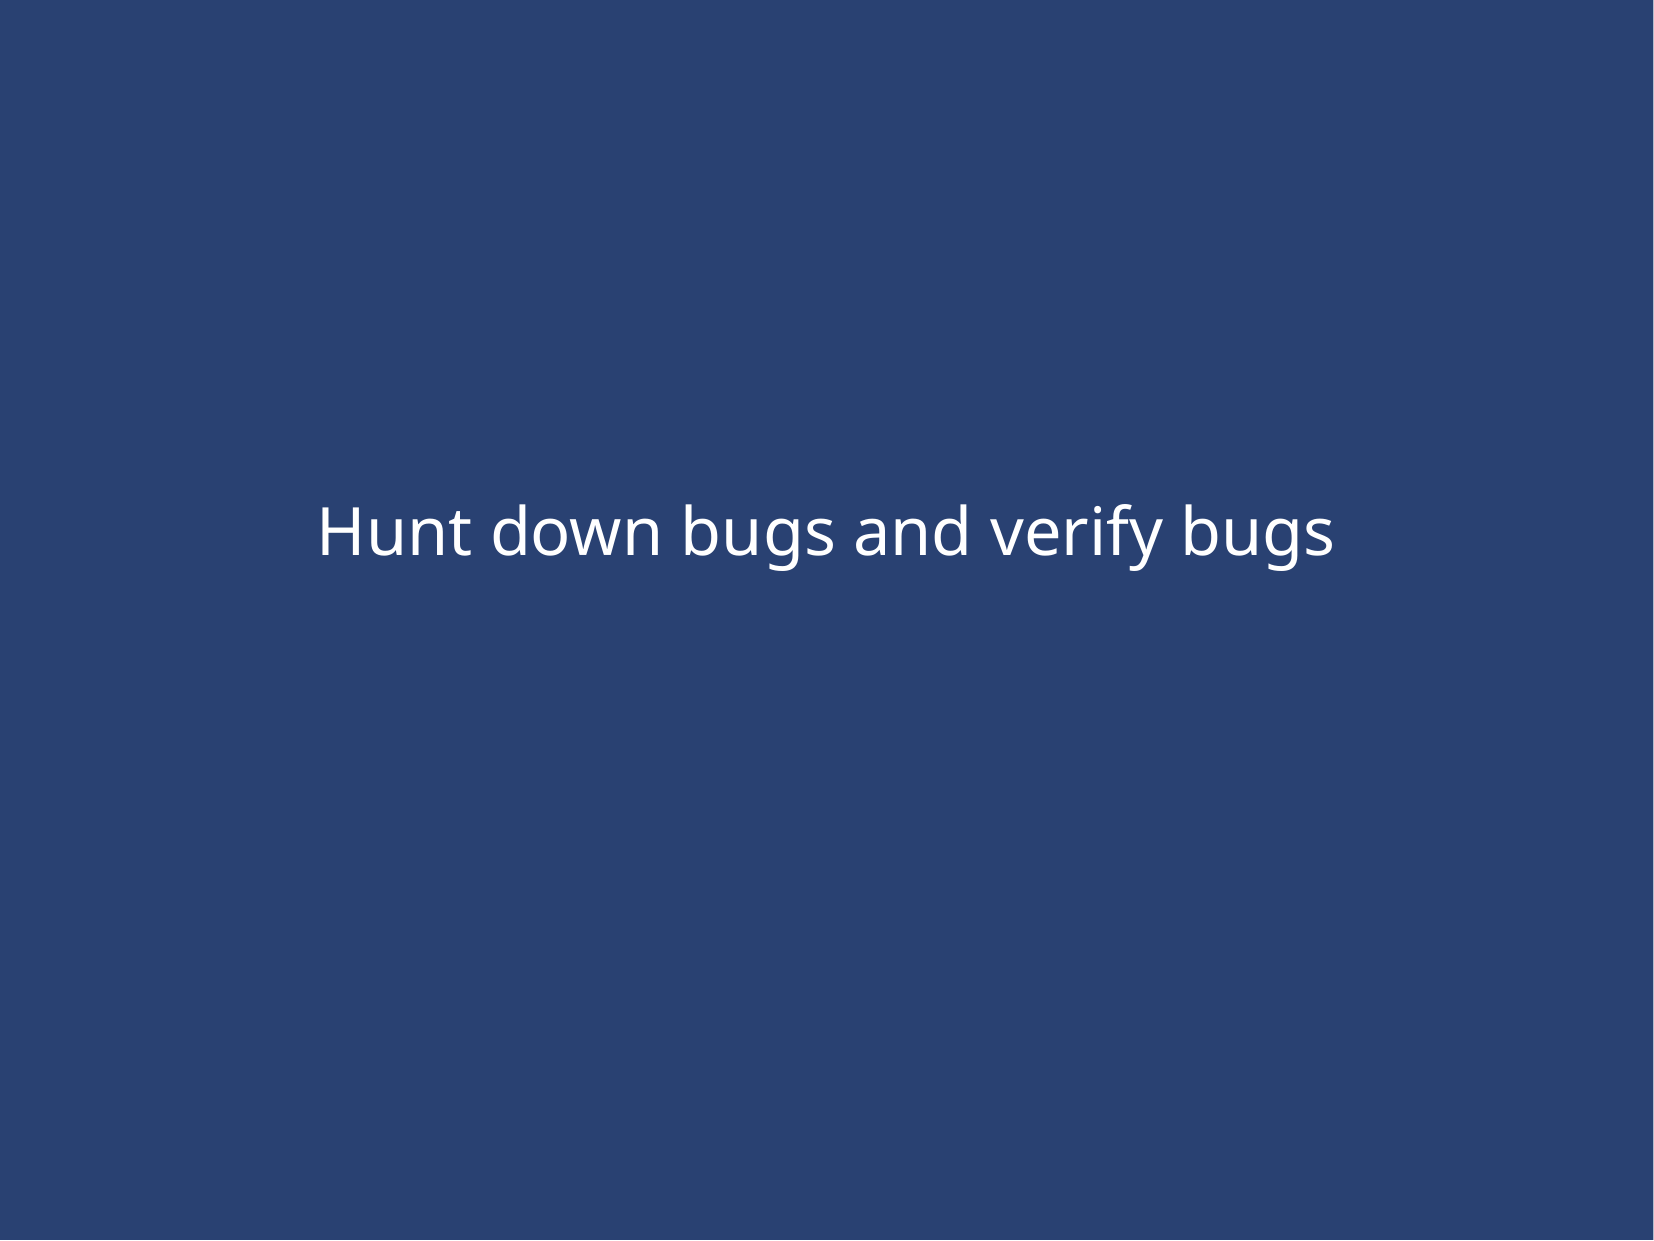

# Hunt down bugs and verify bugs